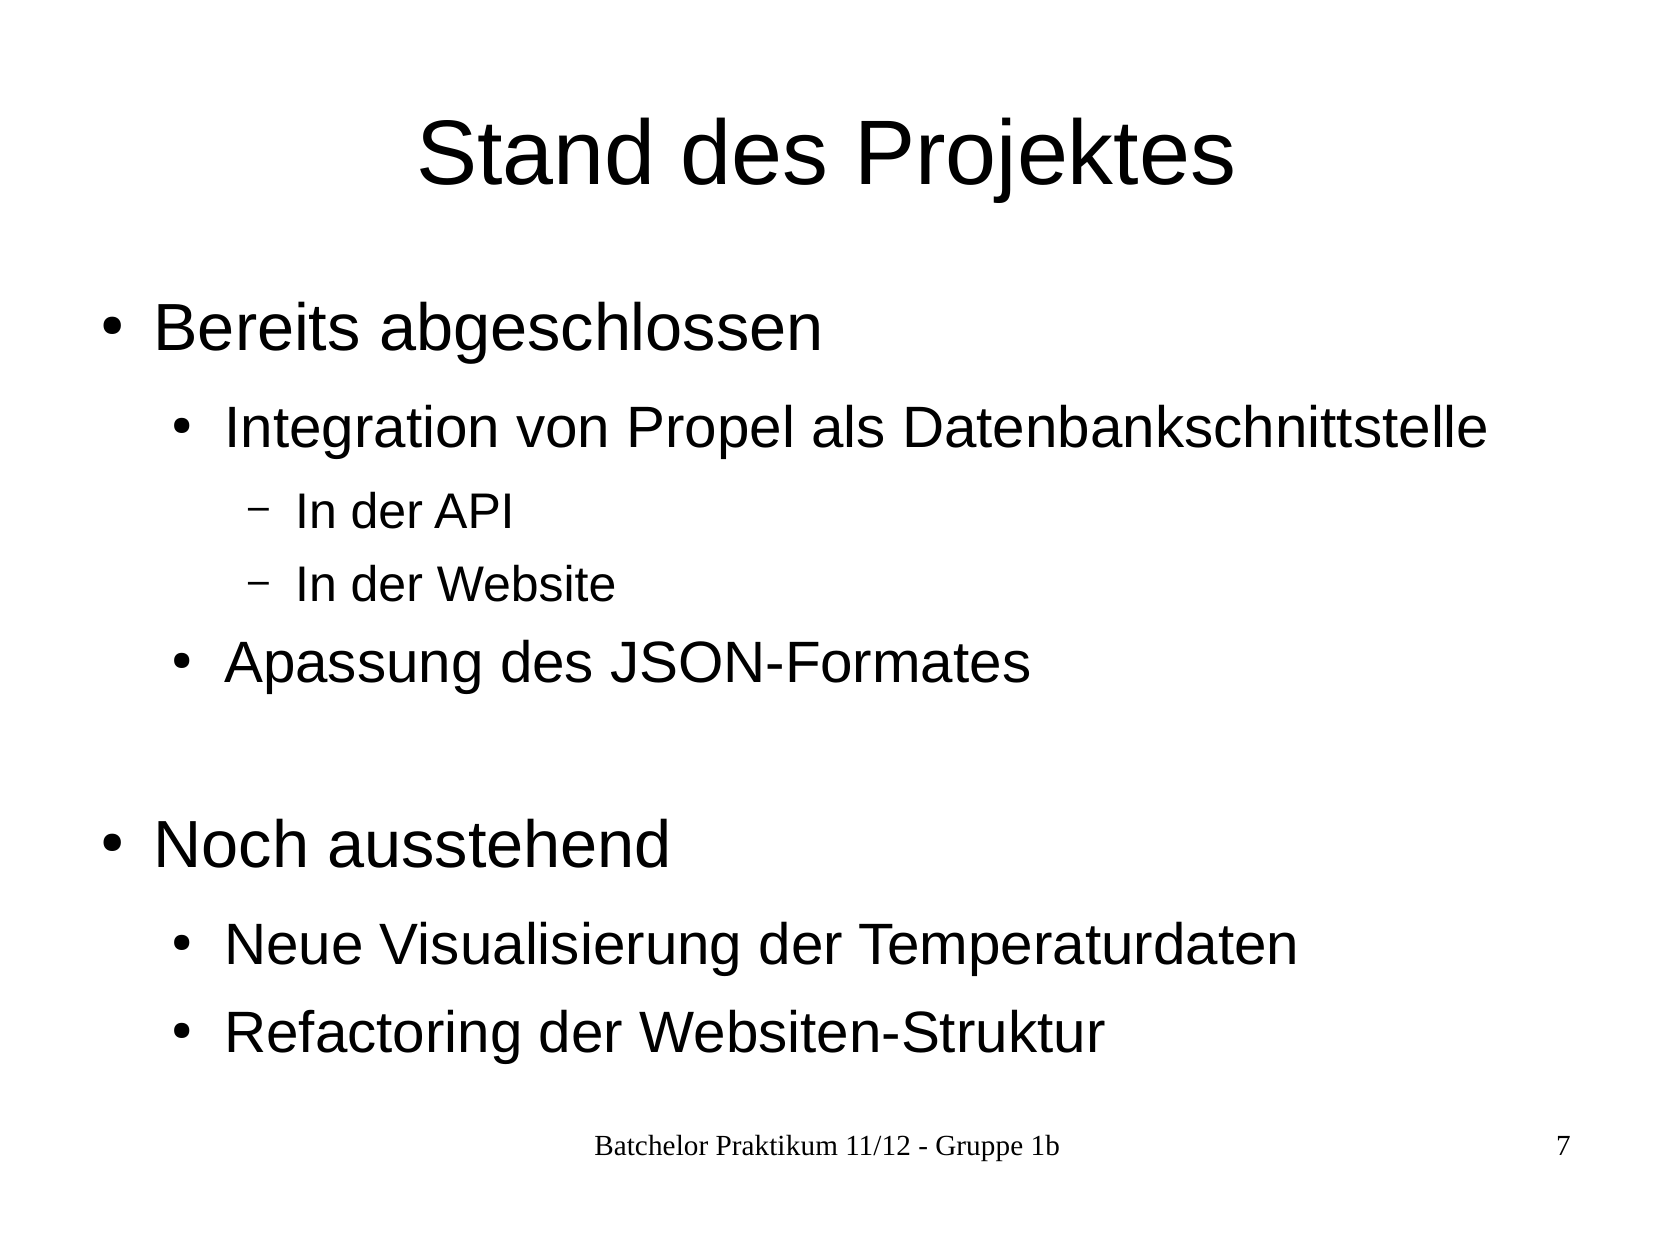

# Stand des Projektes
Bereits abgeschlossen
Integration von Propel als Datenbankschnittstelle
In der API
In der Website
Apassung des JSON-Formates
Noch ausstehend
Neue Visualisierung der Temperaturdaten
Refactoring der Websiten-Struktur
Batchelor Praktikum 11/12 - Gruppe 1b
7